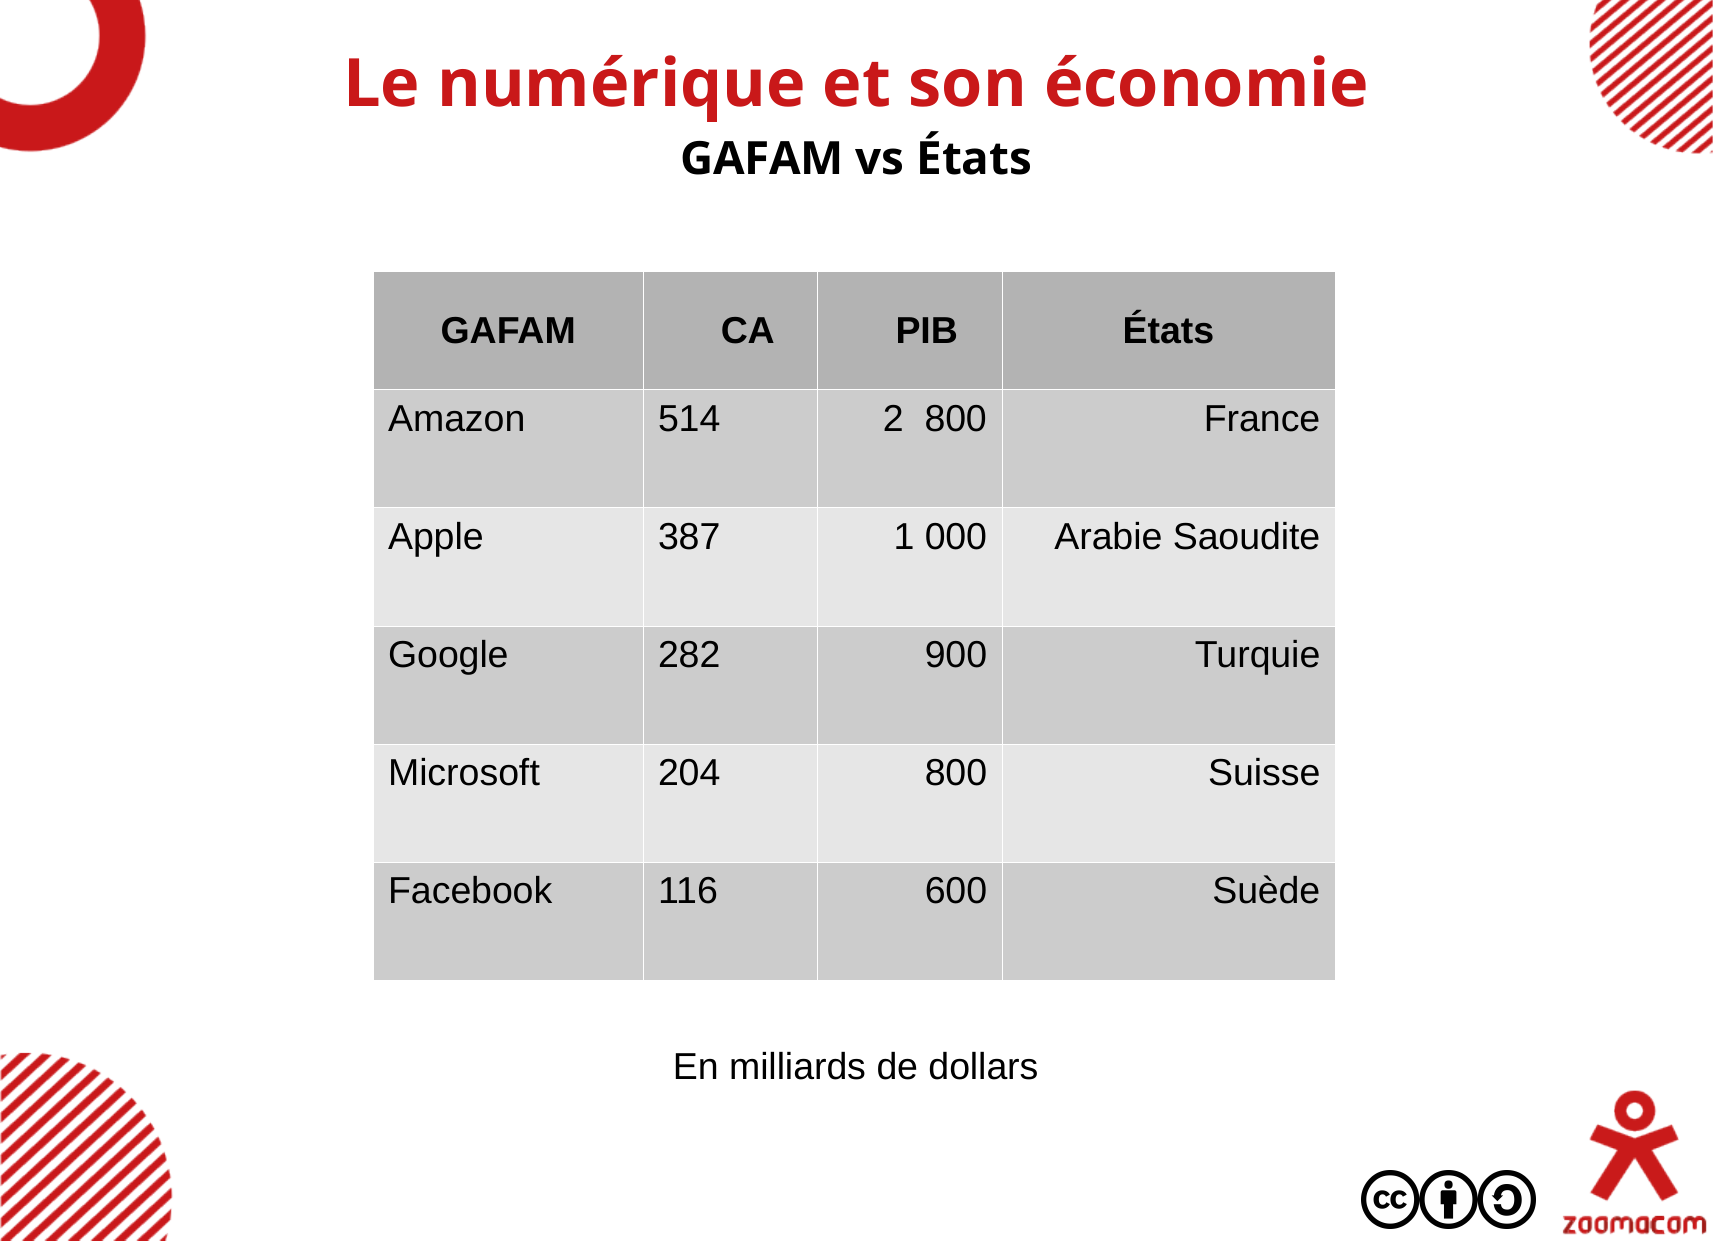

# Le numérique et son économie GAFAM vs États
| GAFAM | CA | PIB | États |
| --- | --- | --- | --- |
| Amazon | 514 | 2 800 | France |
| Apple | 387 | 1 000 | Arabie Saoudite |
| Google | 282 | 900 | Turquie |
| Microsoft | 204 | 800 | Suisse |
| Facebook | 116 | 600 | Suède |
En milliards de dollars